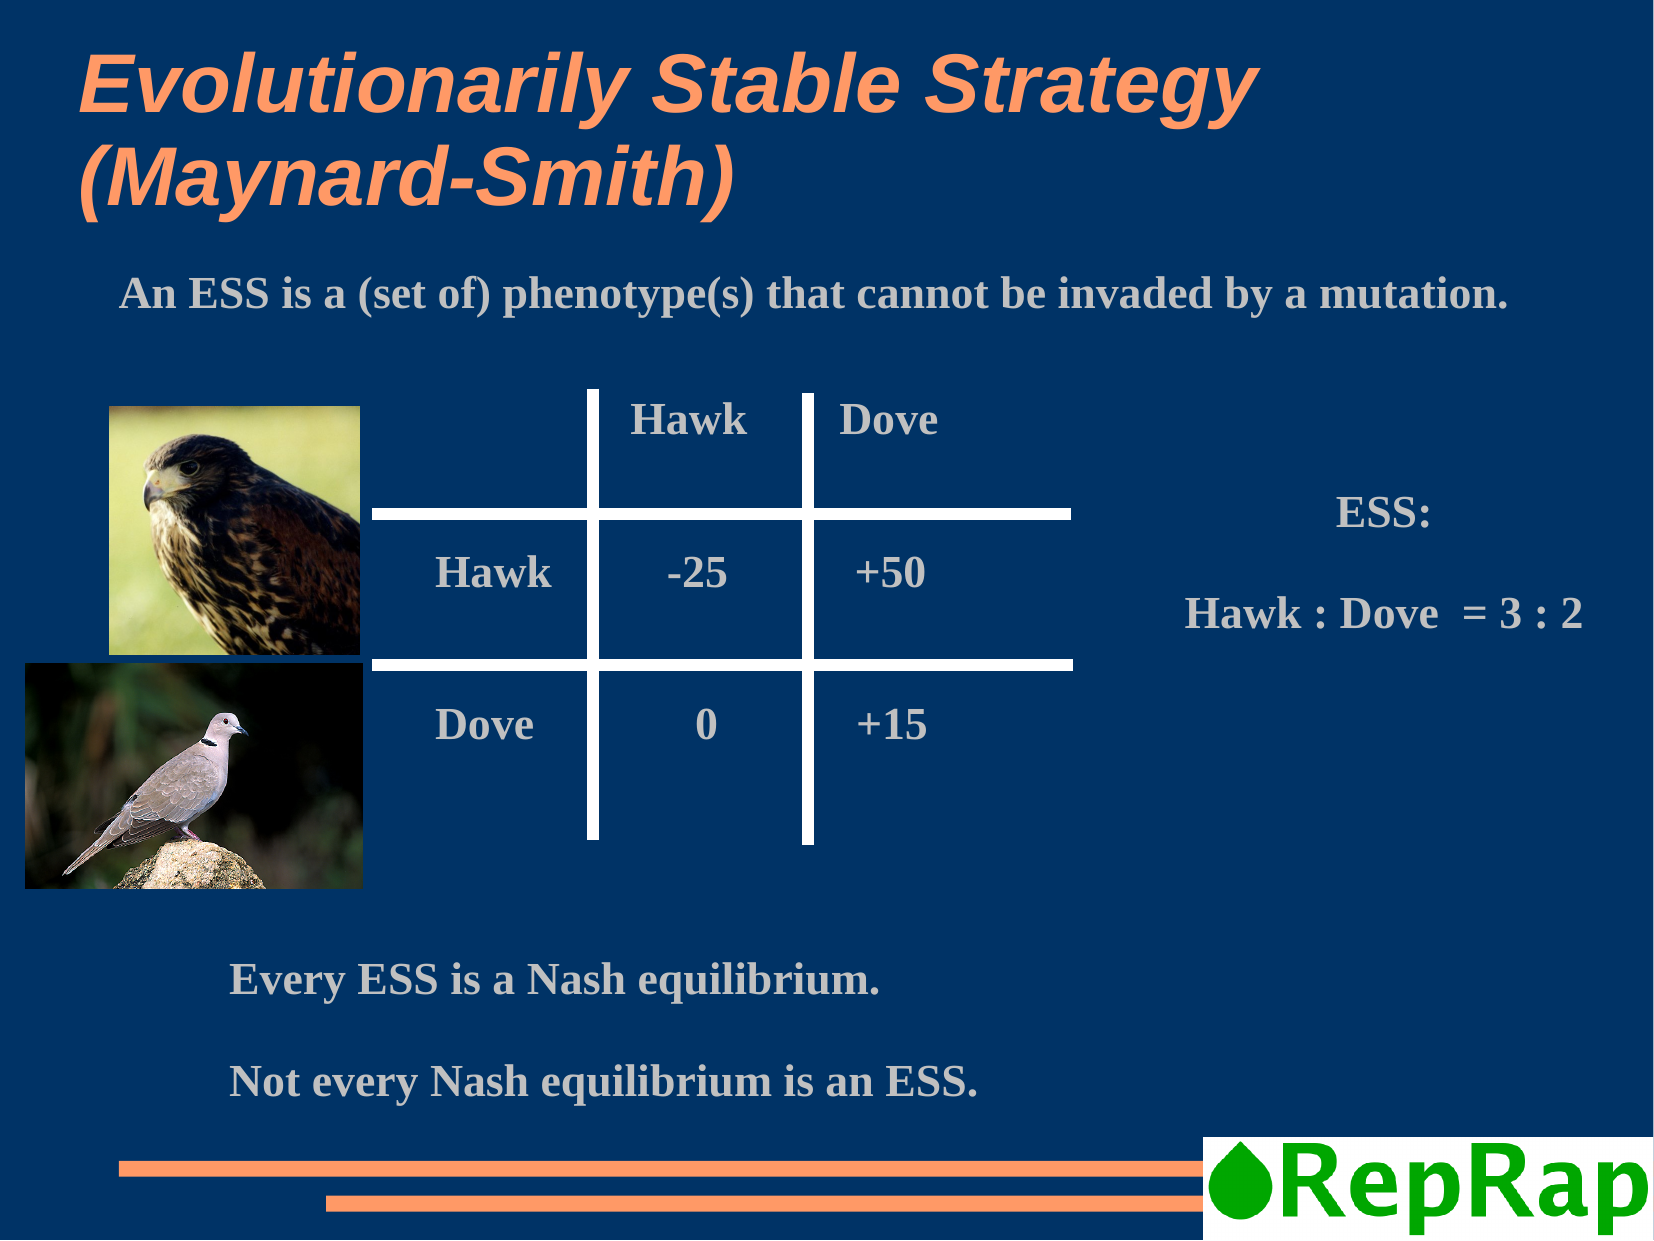

# Evolutionarily Stable Strategy (Maynard-Smith)
An ESS is a (set of) phenotype(s) that cannot be invaded by a mutation.
 Hawk Dove
Hawk -25 +50
Dove 0 +15
ESS:
Hawk : Dove = 3 : 2
 Every ESS is a Nash equilibrium.
 Not every Nash equilibrium is an ESS.